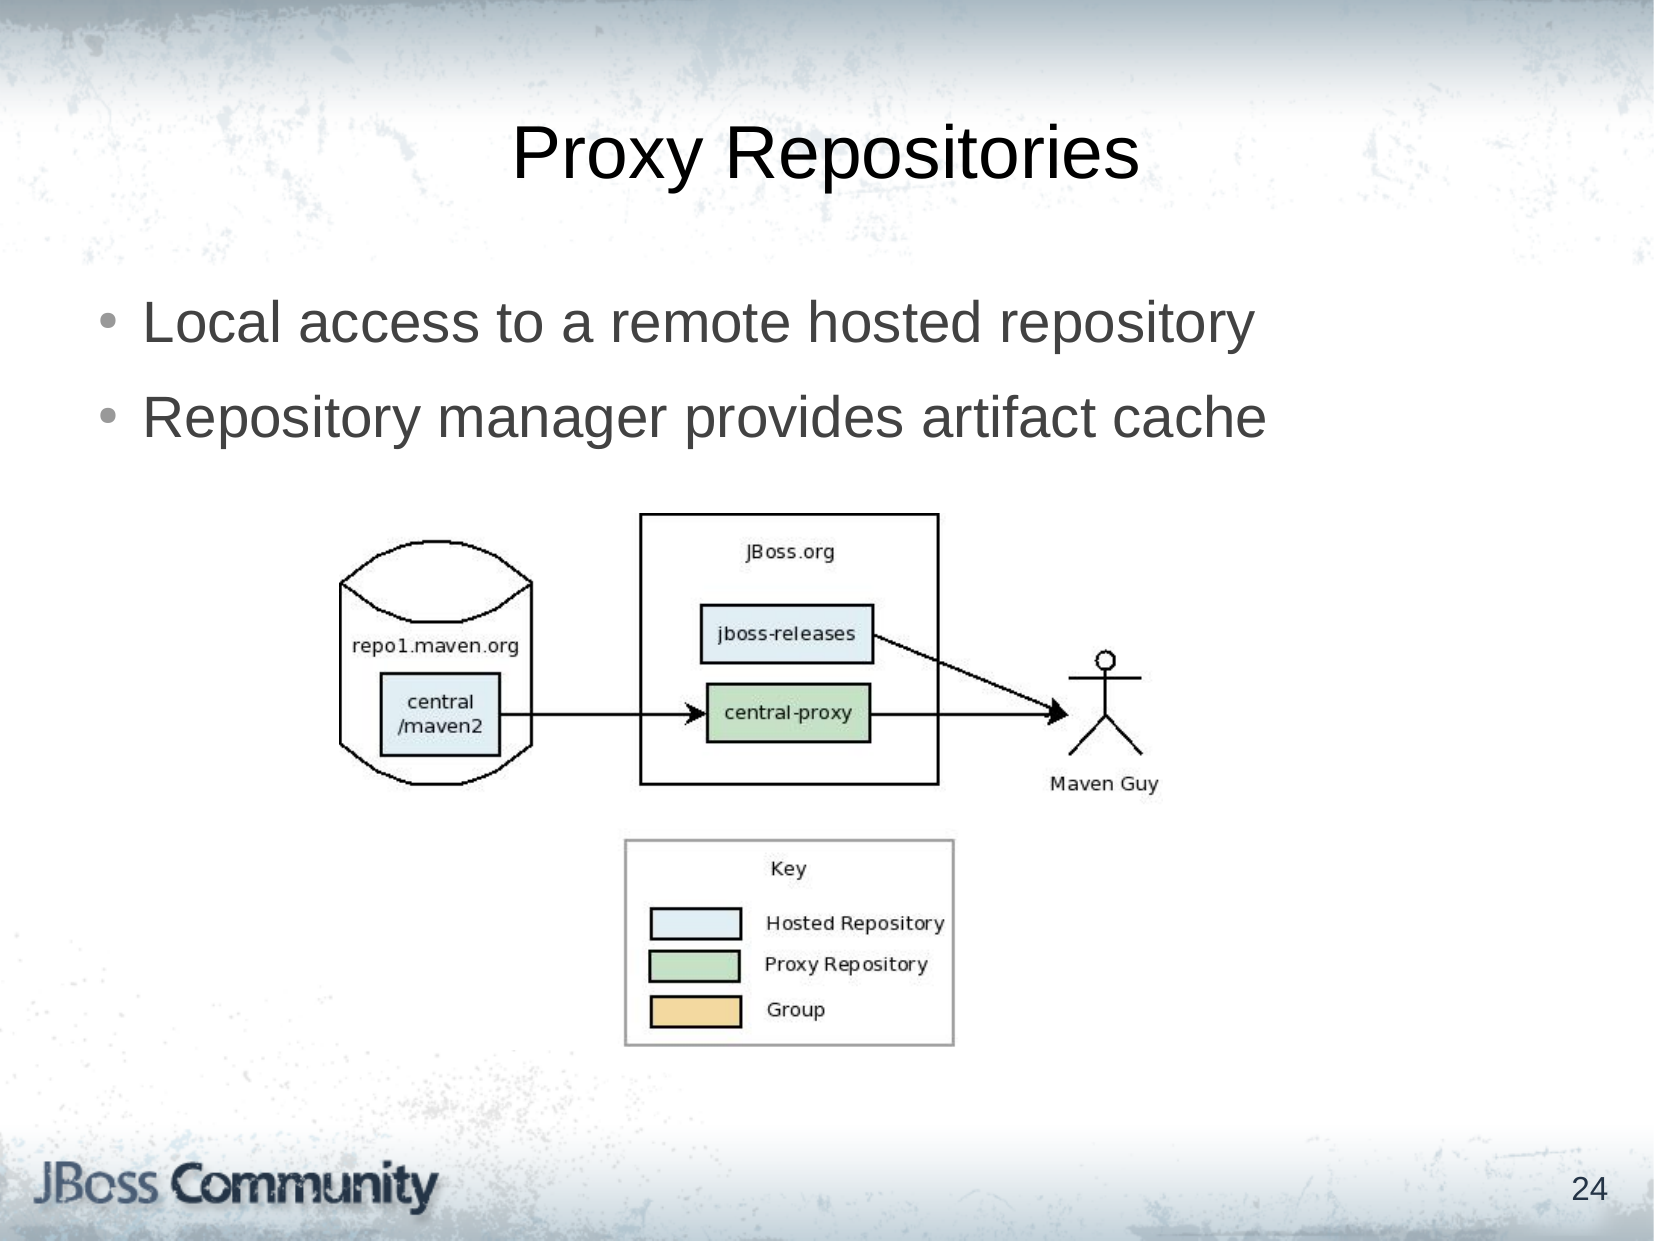

# Proxy Repositories
Local access to a remote hosted repository
Repository manager provides artifact cache